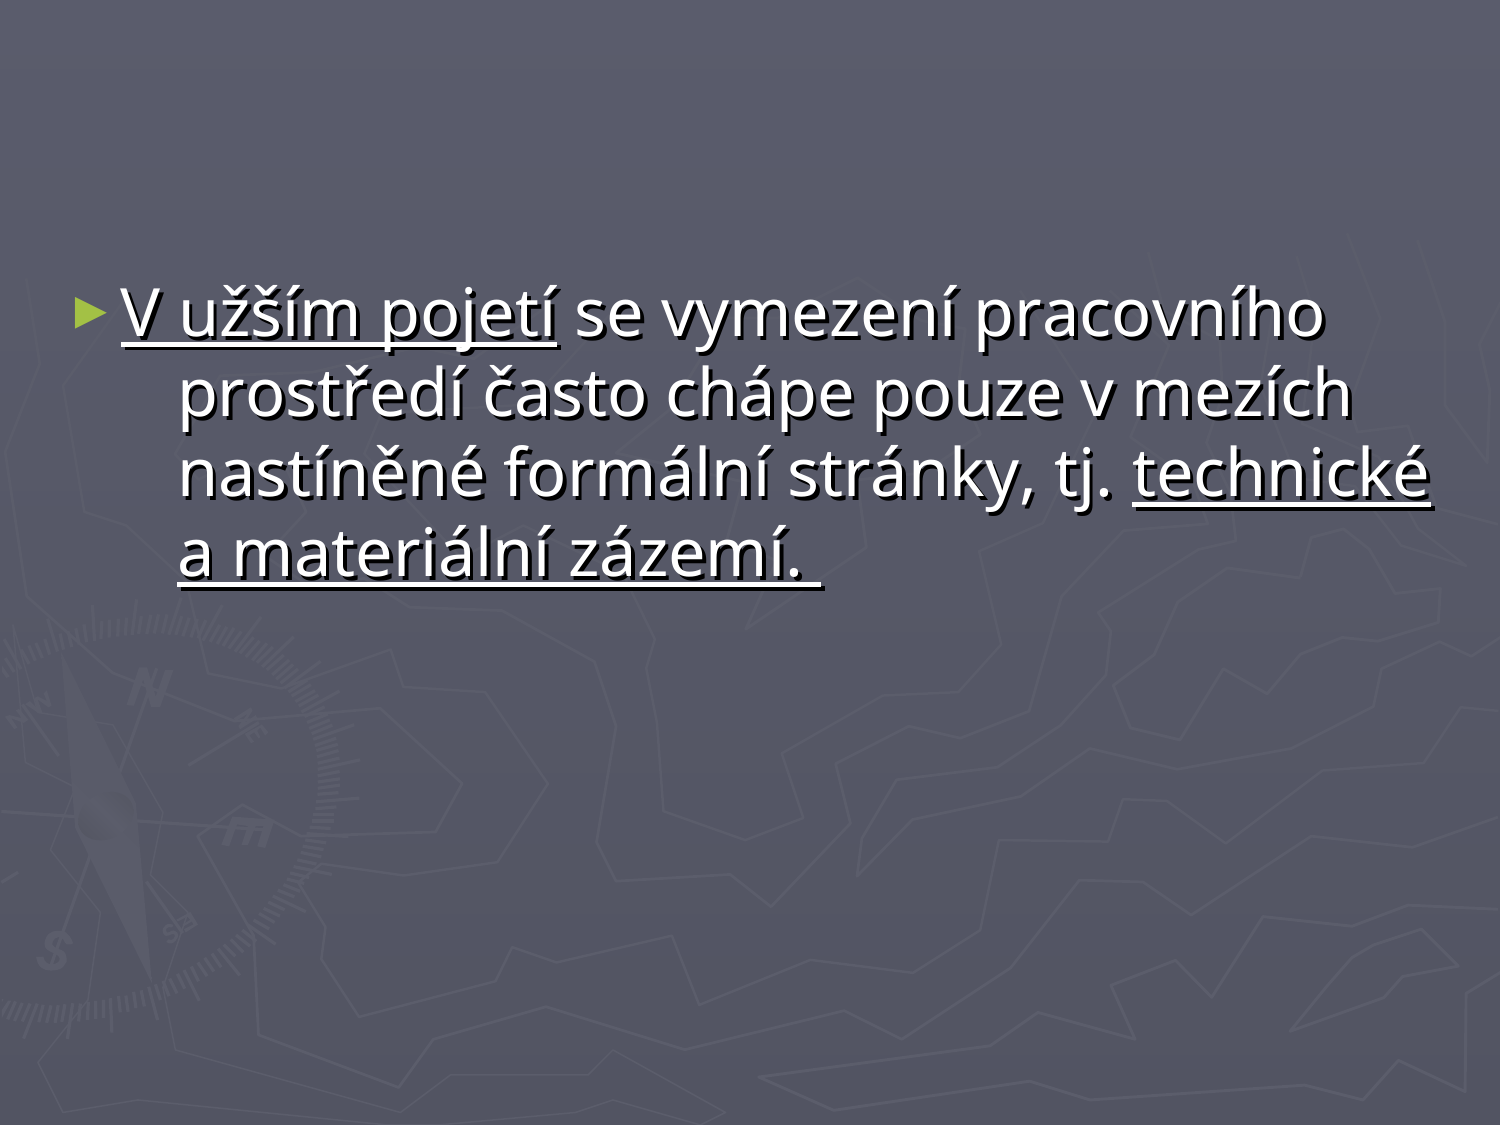

# V užším pojetí se vymezení pracovního prostředí často chápe pouze v mezích nastíněné formální stránky, tj. technické a materiální zázemí.